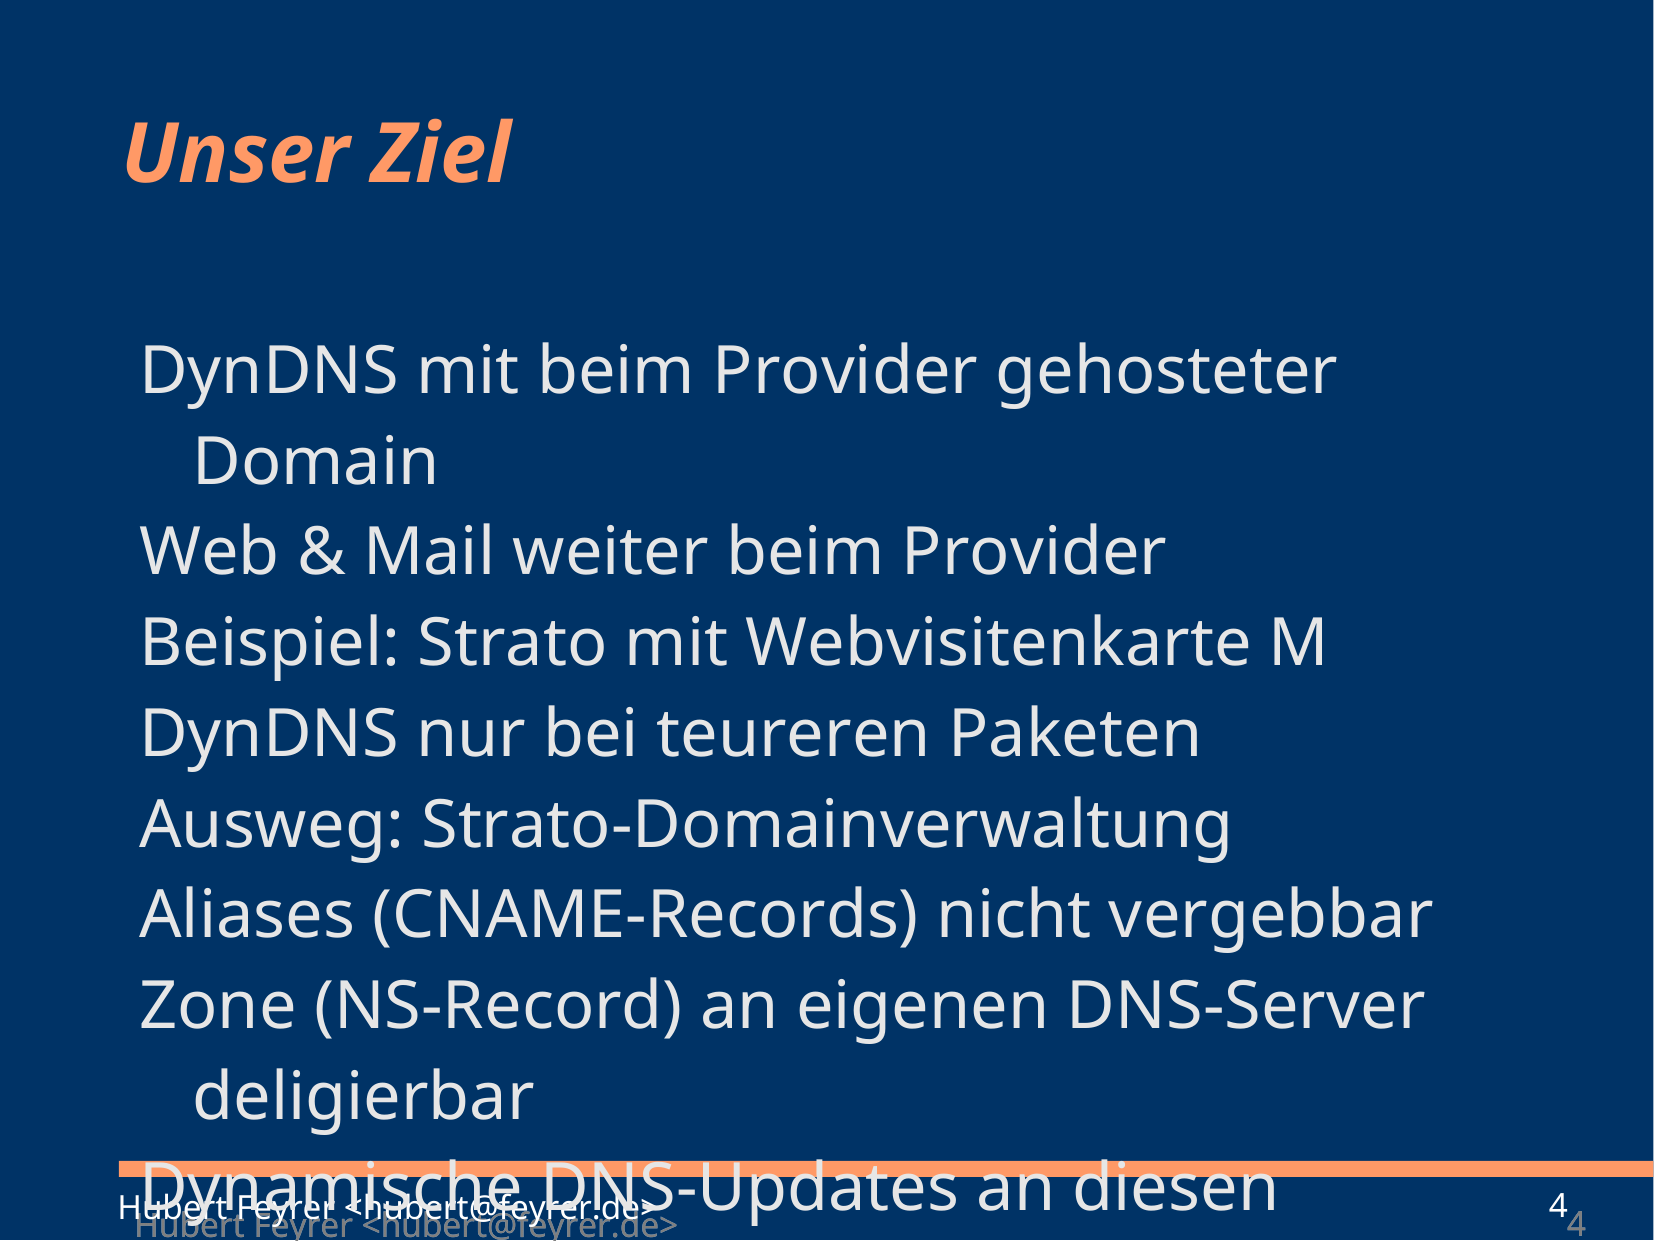

# Unser Ziel
DynDNS mit beim Provider gehosteter Domain
Web & Mail weiter beim Provider
Beispiel: Strato mit Webvisitenkarte M
DynDNS nur bei teureren Paketen
Ausweg: Strato-Domainverwaltung
Aliases (CNAME-Records) nicht vergebbar
Zone (NS-Record) an eigenen DNS-Server deligierbar
Dynamische DNS-Updates an diesen